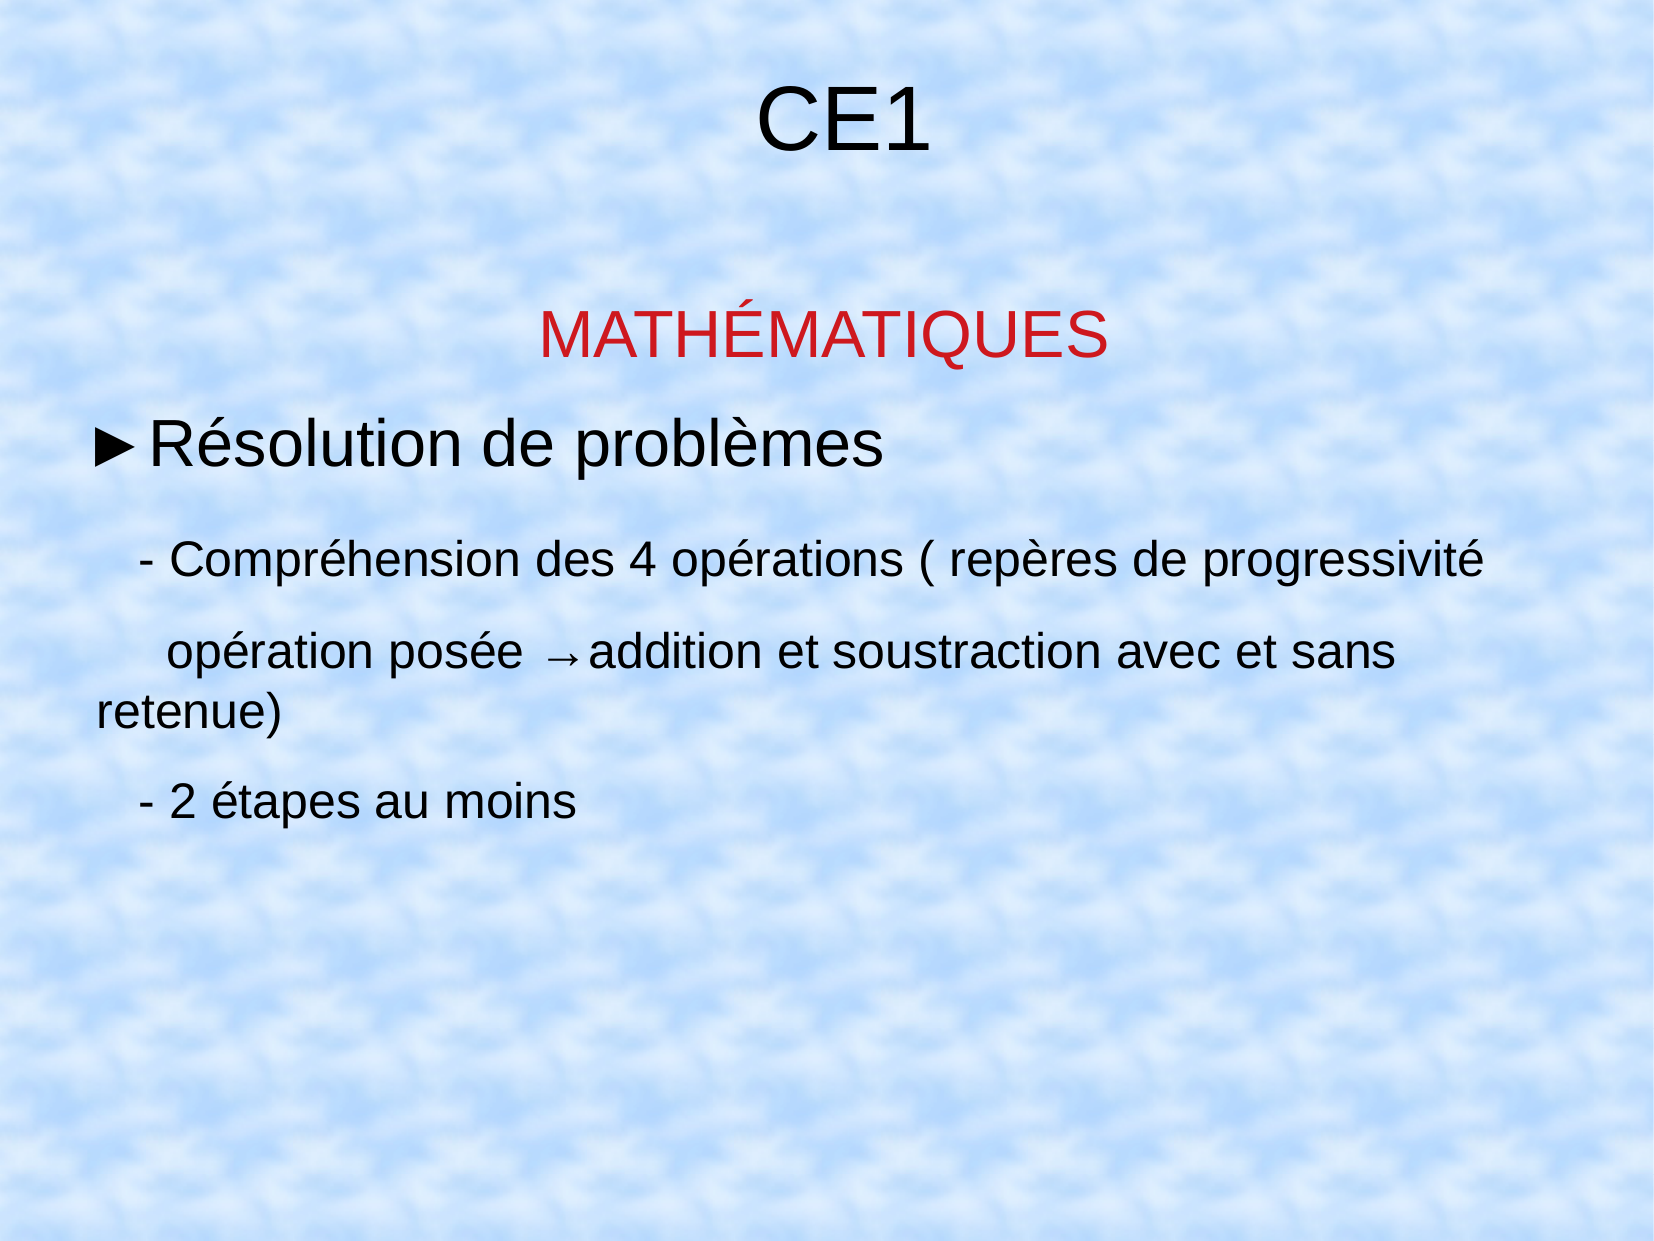

CE1
#
MATHÉMATIQUES
►Résolution de problèmes
 - Compréhension des 4 opérations ( repères de progressivité
 opération posée →addition et soustraction avec et sans retenue)
 - 2 étapes au moins